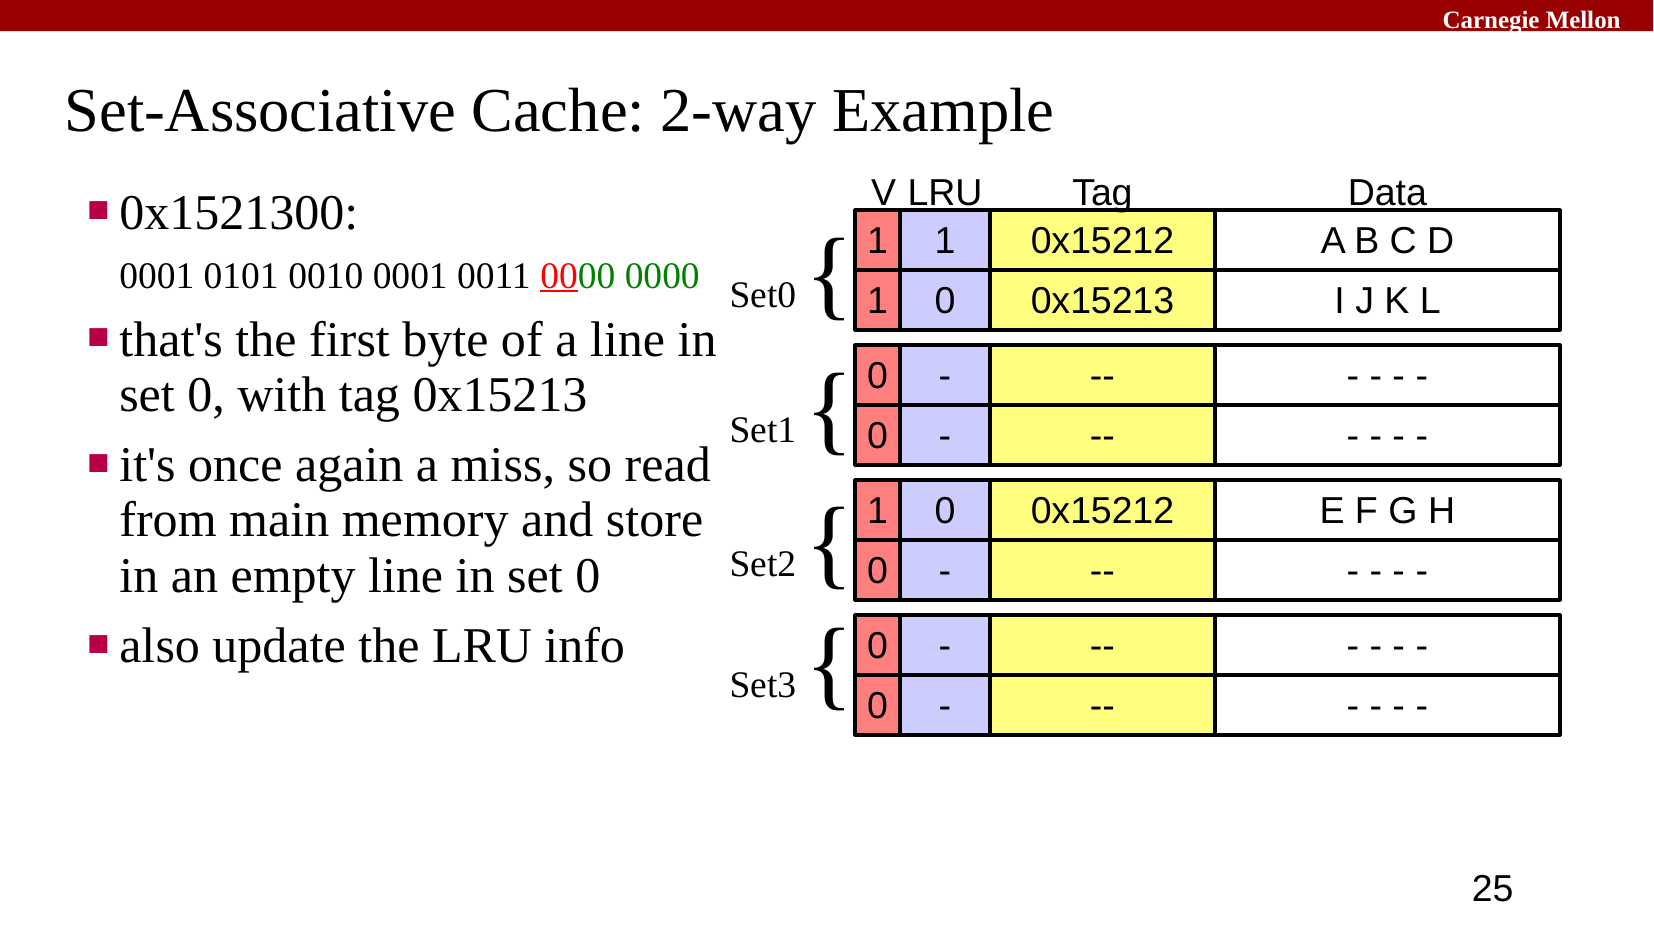

# Set-Associative Cache: 2-way Example
V
LRU
Tag
Data
0x1521300:
0001 0101 0010 0001 0011 0000 0000
that's the first byte of a line in set 0, with tag 0x15213
it's once again a miss, so read from main memory and store in an empty line in set 0
also update the LRU info
Set0 {
1
1
0x15212
A B C D
1
0
0x15213
I J K L
Set1 {
0
-
--
- - - -
0
-
--
- - - -
Set2 {
1
0
0x15212
E F G H
0
-
--
- - - -
Set3 {
0
-
--
- - - -
0
-
--
- - - -